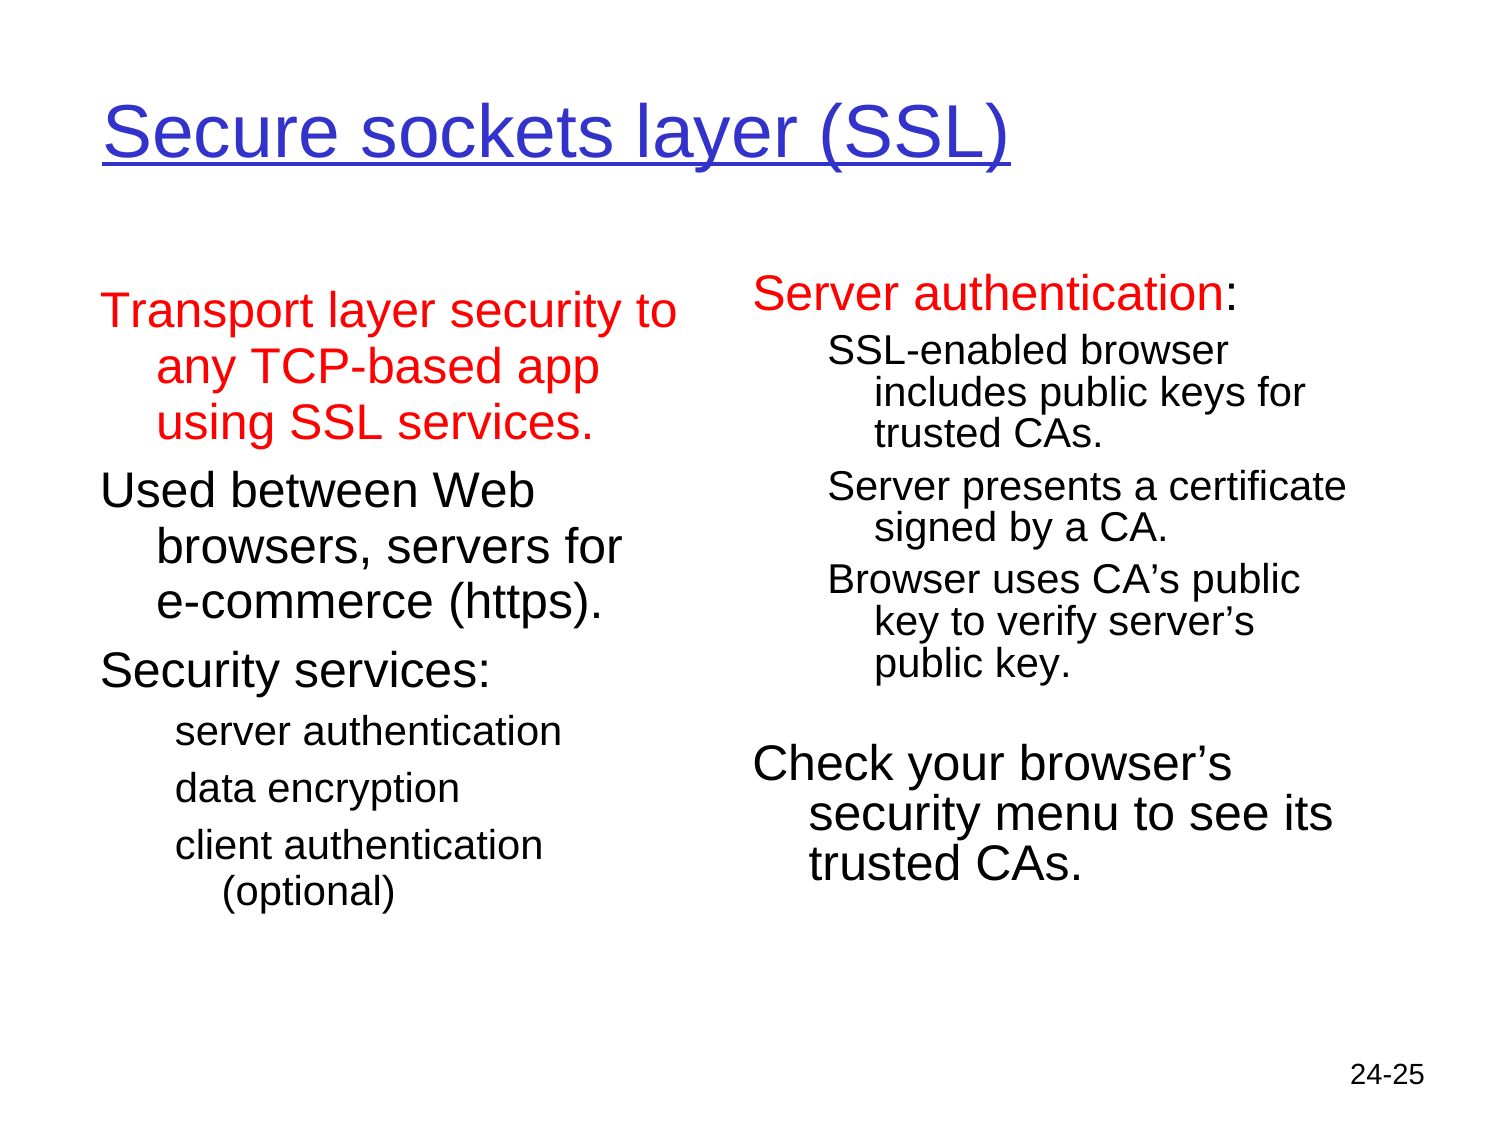

# Secure sockets layer (SSL)
Server authentication:
SSL-enabled browser includes public keys for trusted CAs.
Server presents a certificate signed by a CA.
Browser uses CA’s public key to verify server’s public key.
Check your browser’s security menu to see its trusted CAs.
Transport layer security to any TCP-based app using SSL services.
Used between Web browsers, servers for
e-commerce (https).
Security services:
server authentication
data encryption
client authentication (optional)
25